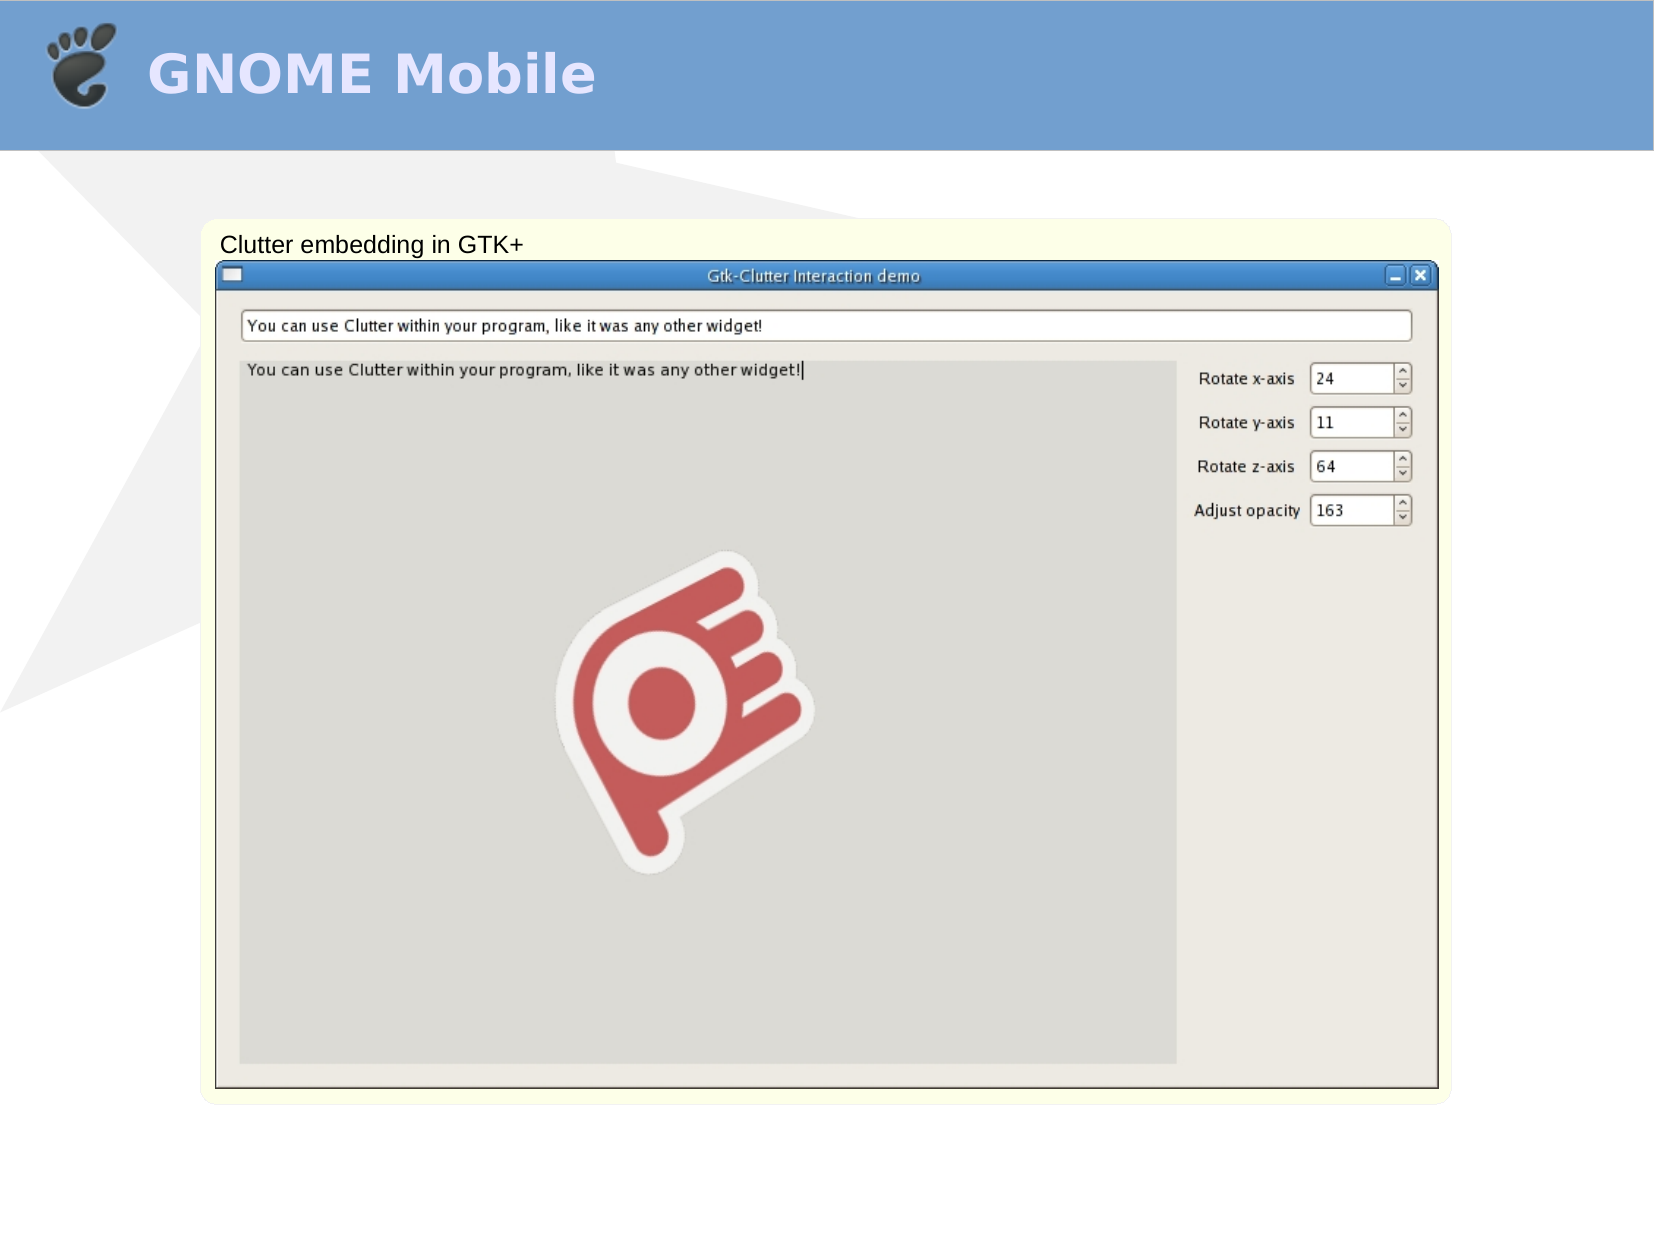

GNOME Mobile
#
Clutter embedding in GTK+